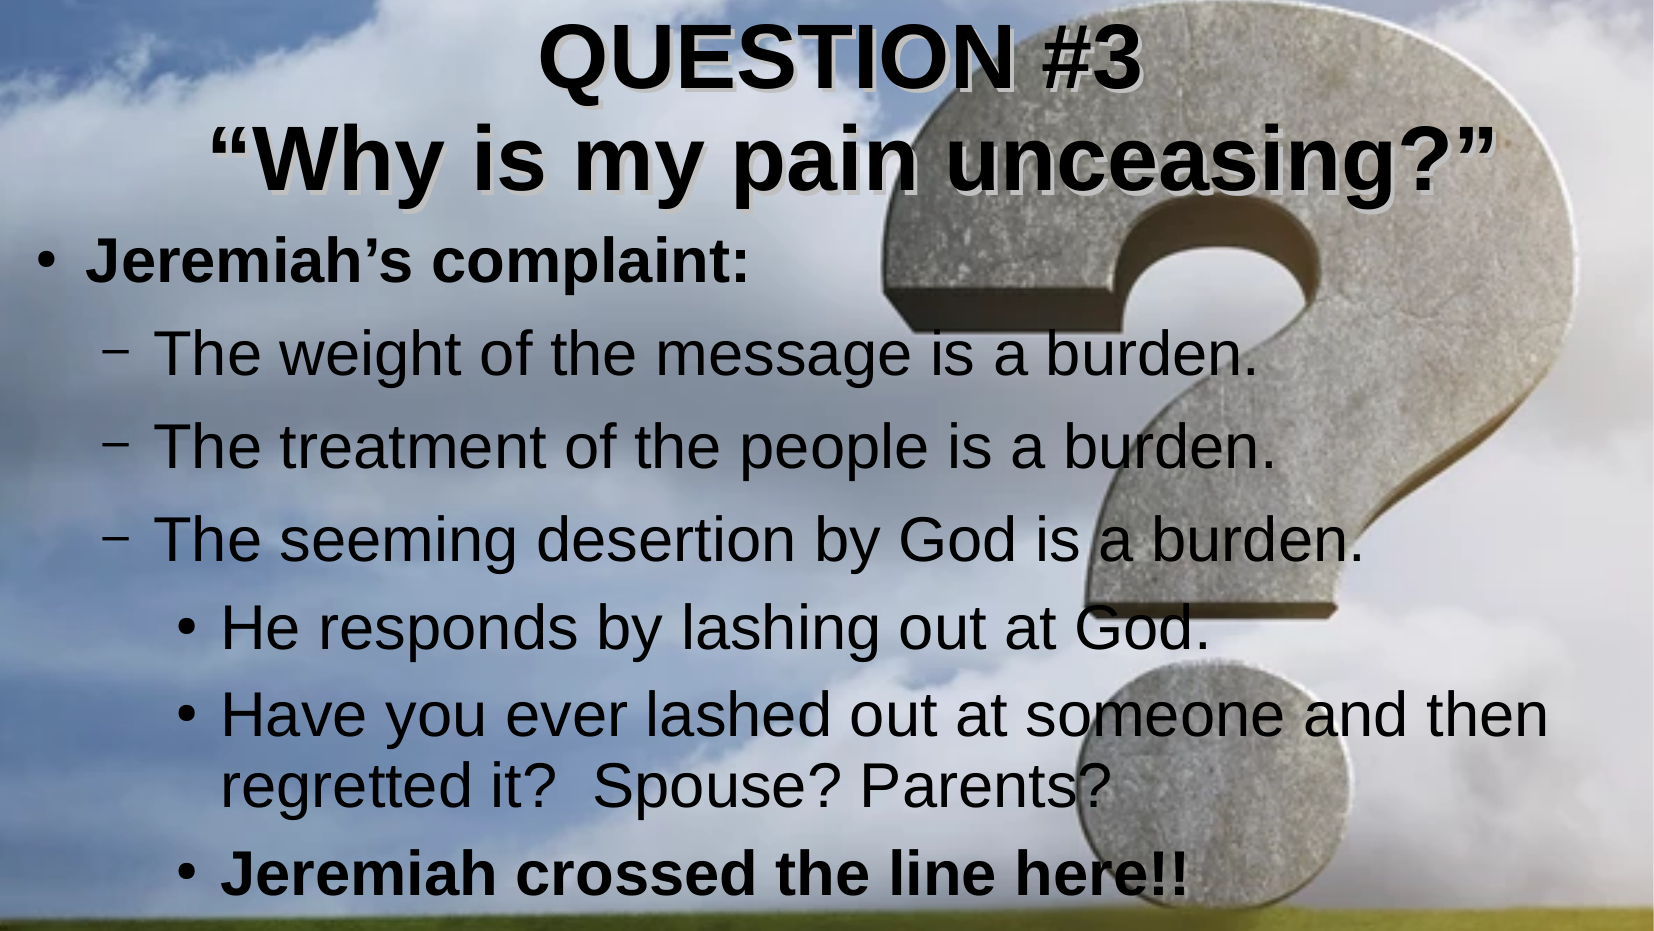

# QUESTION #3 “Why is my pain unceasing?”
Jeremiah’s complaint:
The weight of the message is a burden.
The treatment of the people is a burden.
The seeming desertion by God is a burden.
He responds by lashing out at God.
Have you ever lashed out at someone and then regretted it? Spouse? Parents?
Jeremiah crossed the line here!!